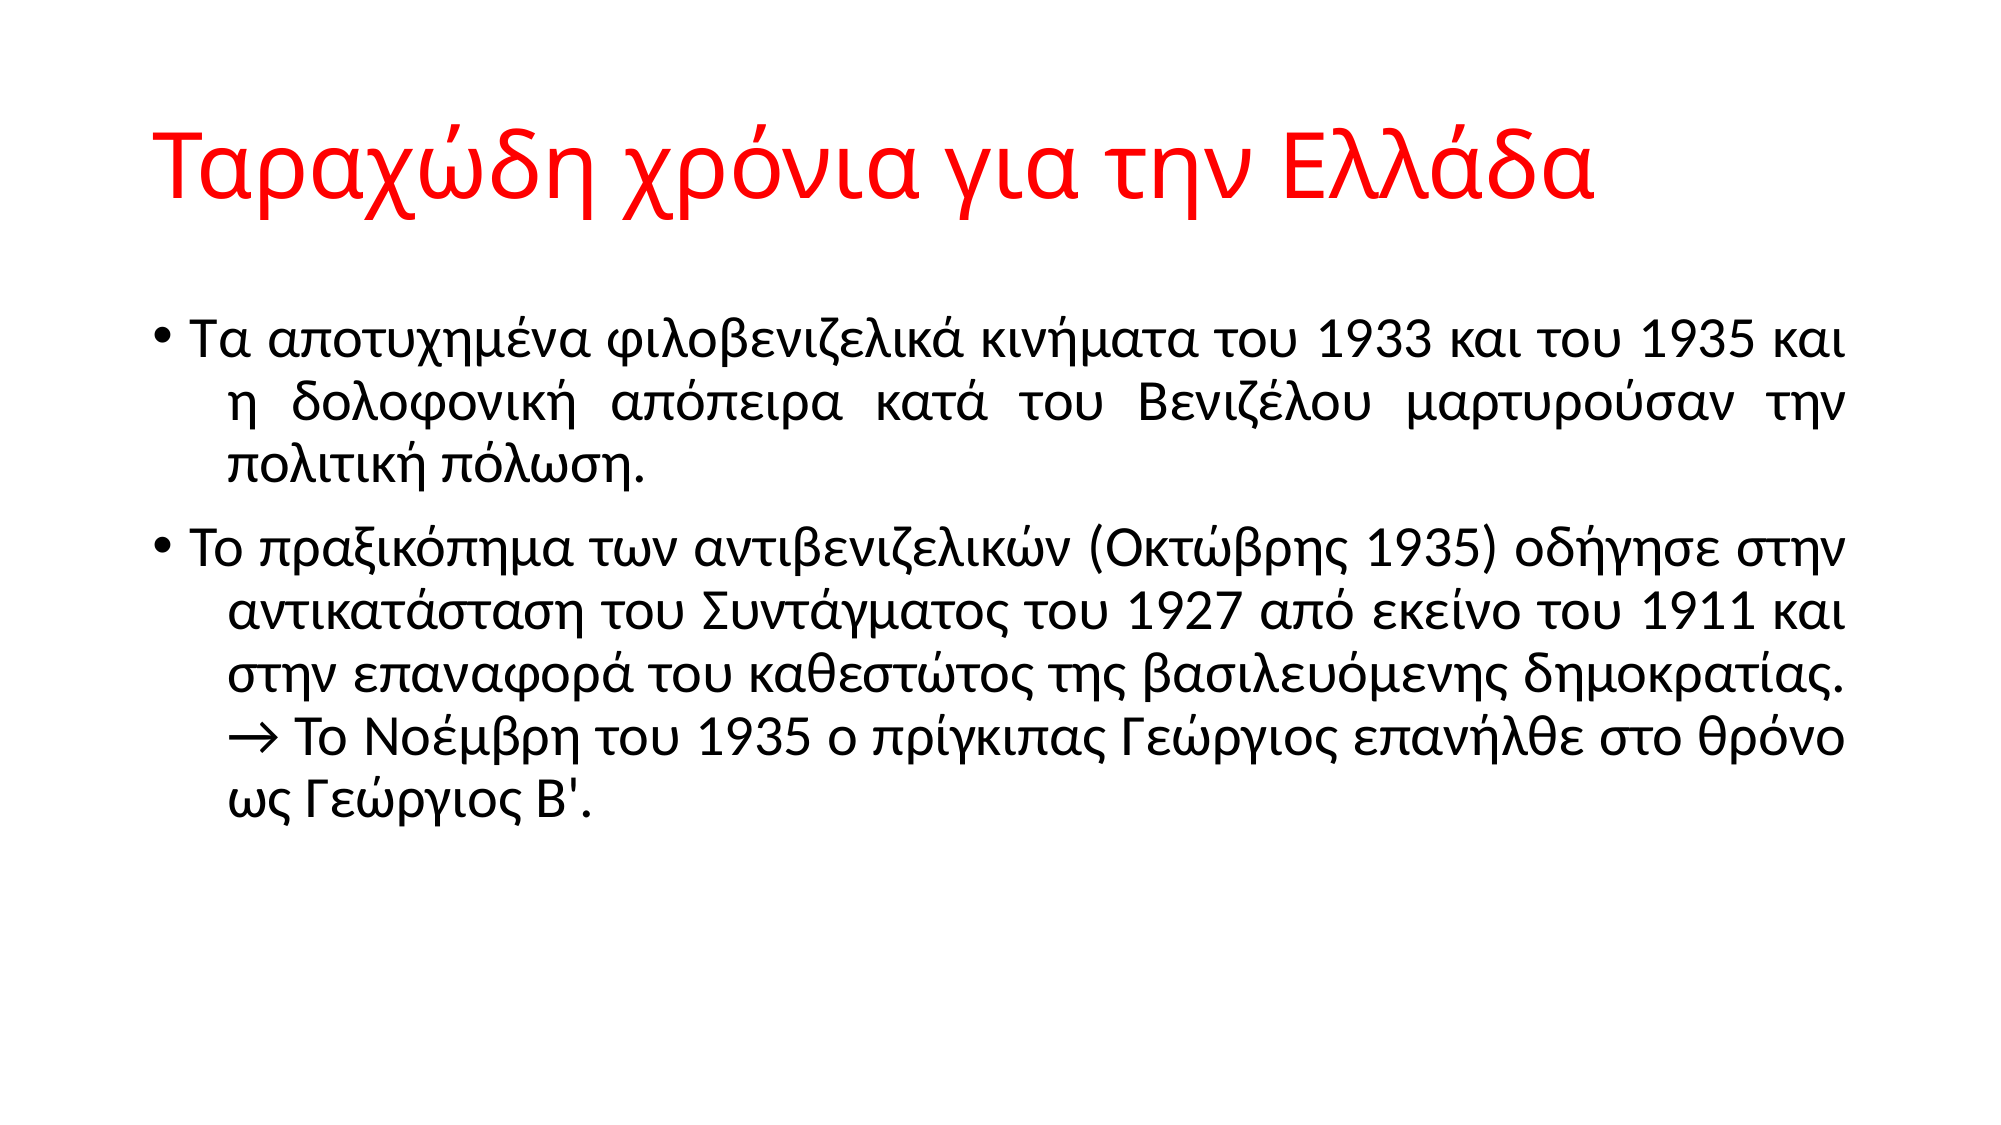

# Ταραχώδη χρόνια για την Ελλάδα
Τα αποτυχημένα φιλοβενιζελικά κινήματα του 1933 και του 1935 και η δολοφονική απόπειρα κατά του Βενιζέλου μαρτυρούσαν την πολιτική πόλωση.
Το πραξικόπημα των αντιβενιζελικών (Οκτώβρης 1935) οδήγησε στην αντικατάσταση του Συντάγματος του 1927 από εκείνο του 1911 και στην επαναφορά του καθεστώτος της βασιλευόμενης δημοκρατίας. → Το Νοέμβρη του 1935 ο πρίγκιπας Γεώργιος επανήλθε στο θρόνο ως Γεώργιος Β'.